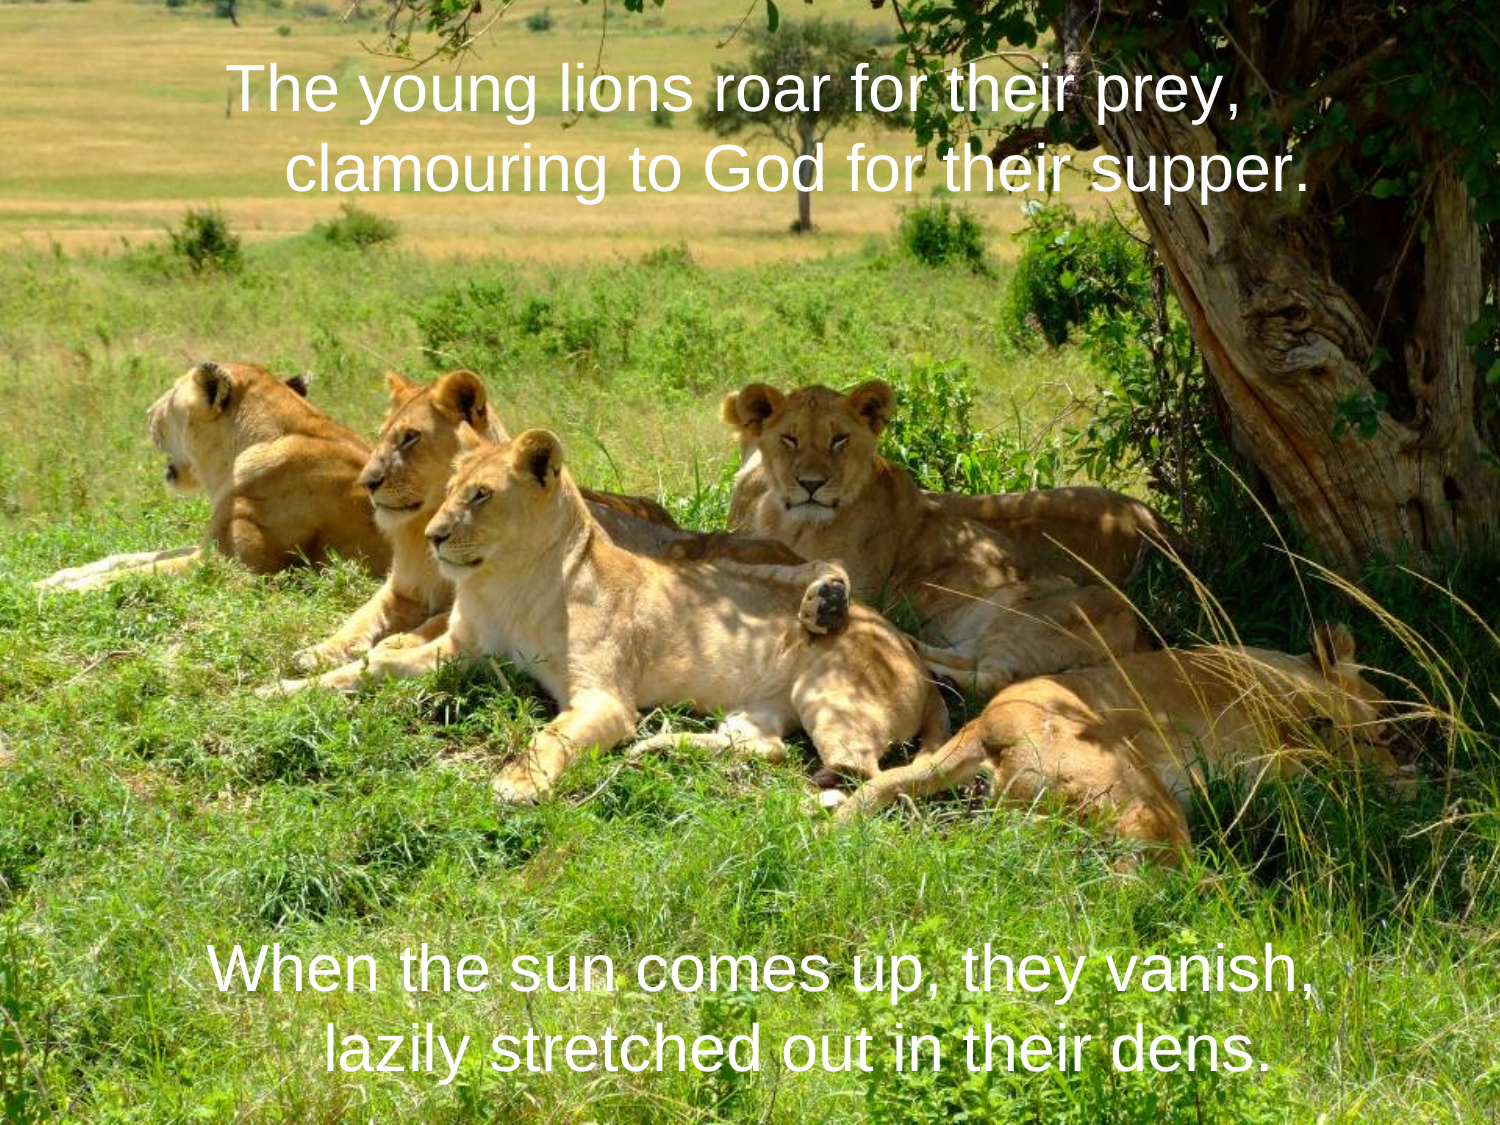

The young lions roar for their prey,
      clamouring to God for their supper.
   When the sun comes up, they vanish,
      lazily stretched out in their dens.